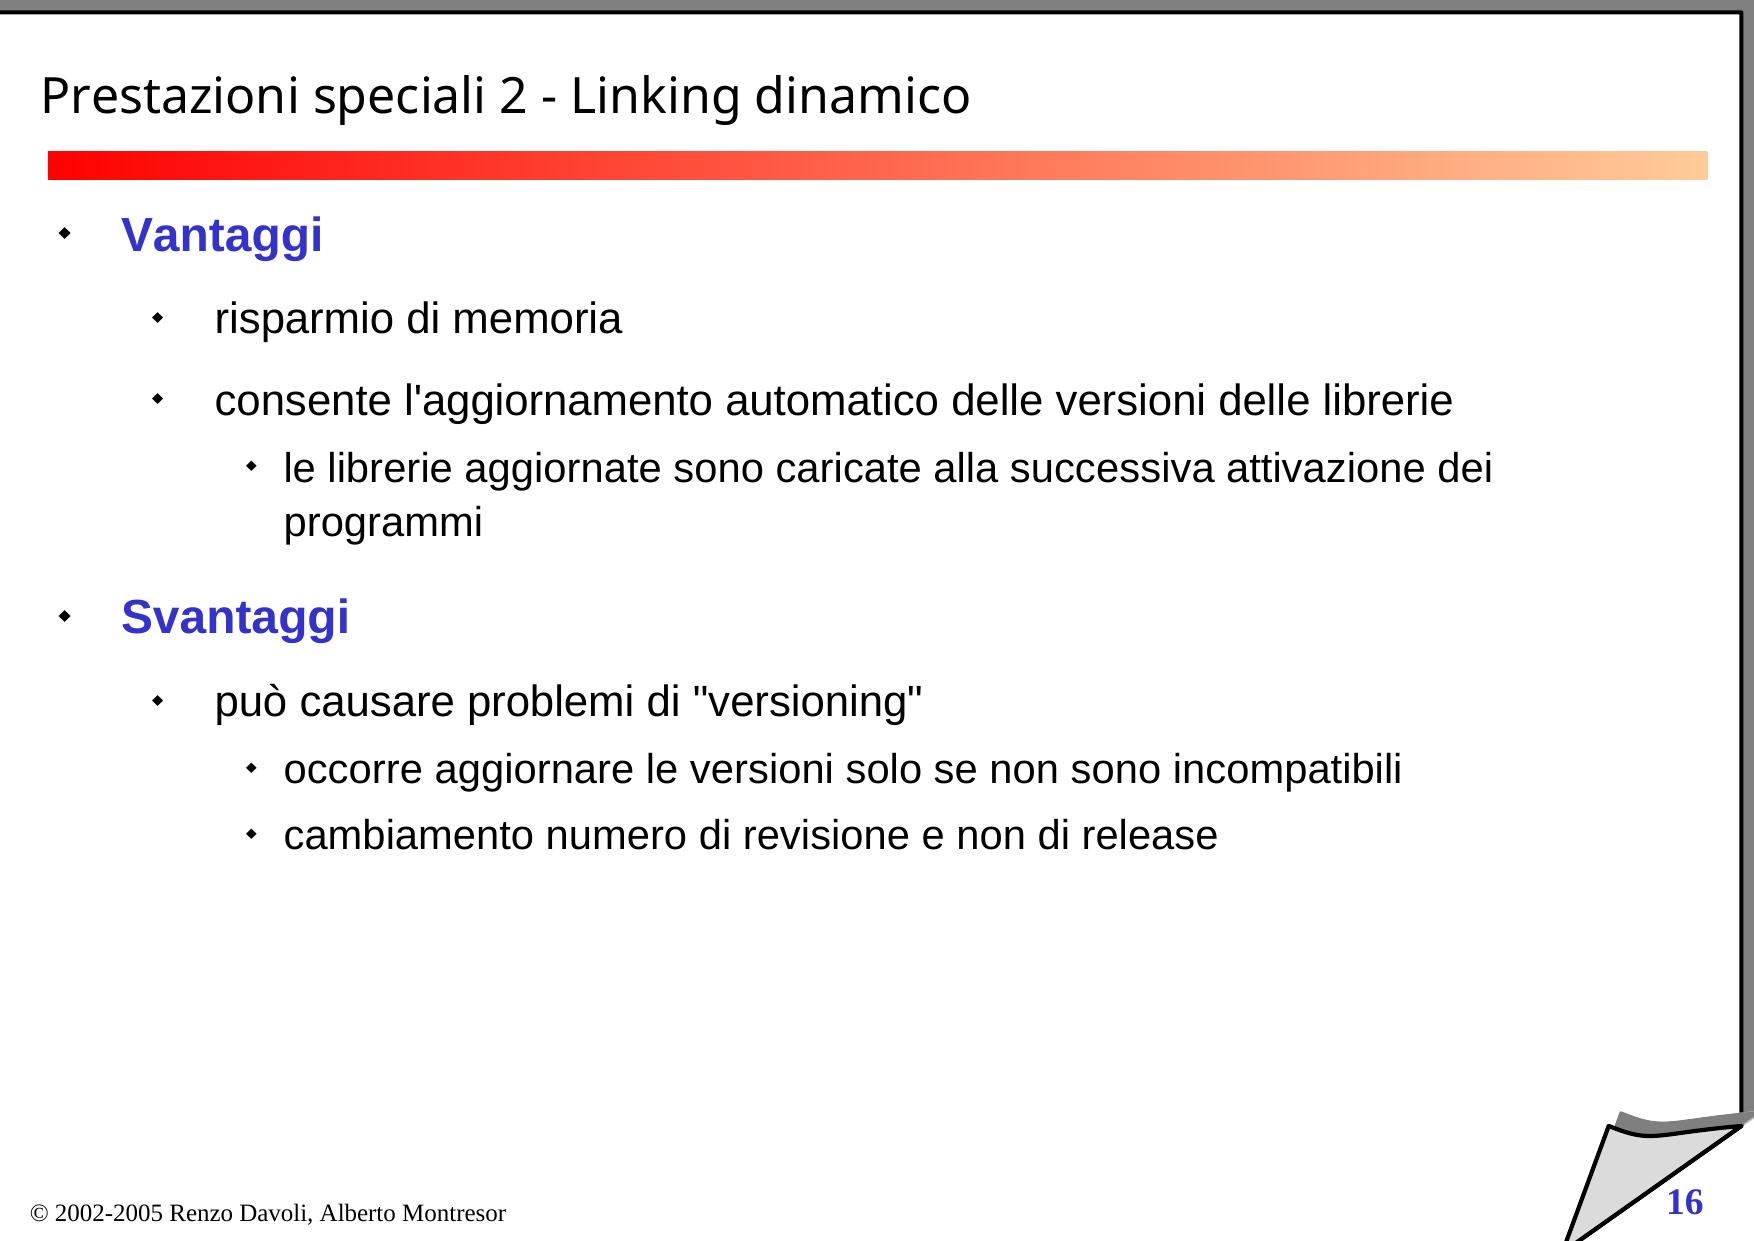

# Prestazioni speciali 2 - Linking dinamico
Vantaggi
risparmio di memoria
consente l'aggiornamento automatico delle versioni delle librerie
le librerie aggiornate sono caricate alla successiva attivazione dei programmi
Svantaggi
può causare problemi di "versioning"
occorre aggiornare le versioni solo se non sono incompatibili
cambiamento numero di revisione e non di release